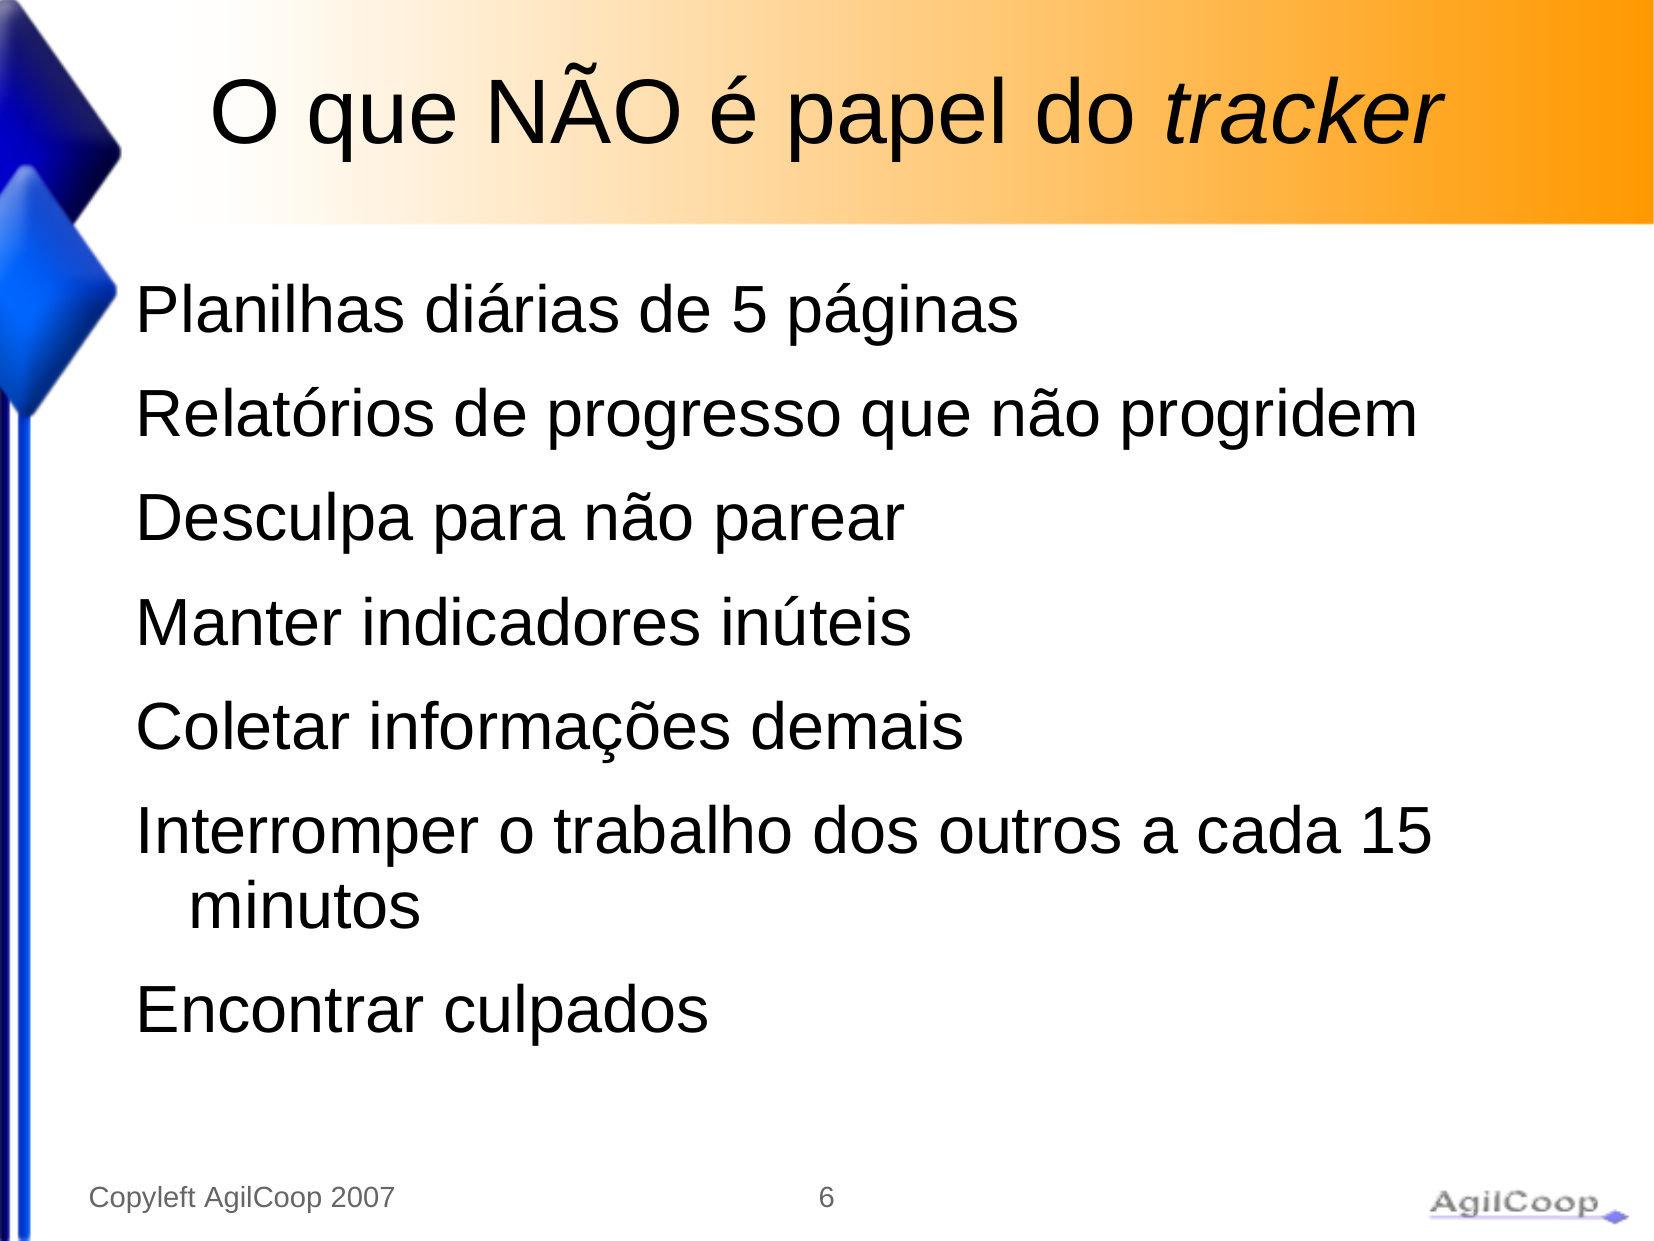

# O que NÃO é papel do tracker
Planilhas diárias de 5 páginas
Relatórios de progresso que não progridem
Desculpa para não parear
Manter indicadores inúteis
Coletar informações demais
Interromper o trabalho dos outros a cada 15 minutos
Encontrar culpados
Copyleft AgilCoop 2007
6